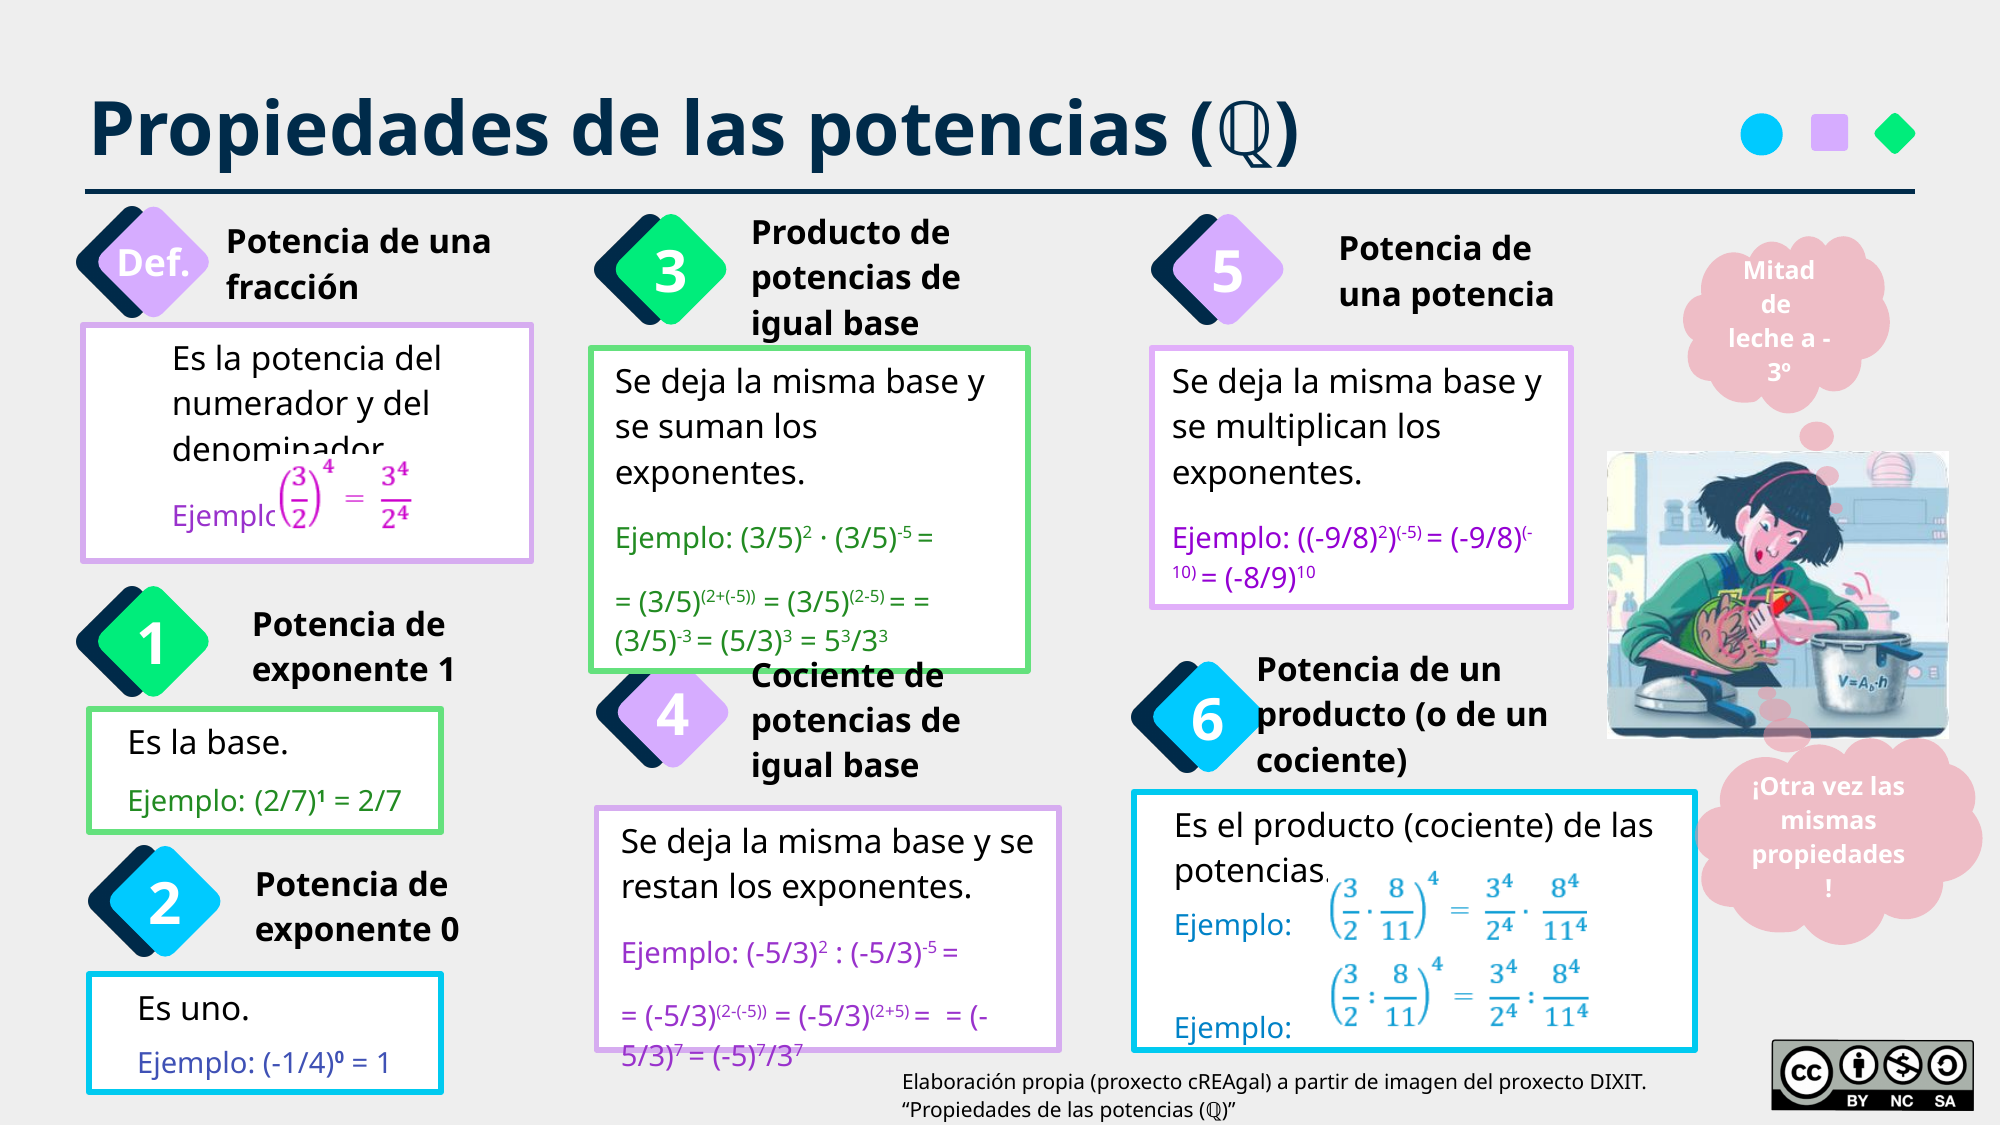

# Propiedades de las potencias (ℚ)
Producto de potencias de igual base
Def.
Potencia de una fracción
3
5
Potencia de una potencia
Mitad de leche a -3º
Es la potencia del numerador y del denominador.
Ejemplo:
Se deja la misma base y se suman los exponentes.
Ejemplo: (3/5)2 · (3/5)-5 =
= (3/5)(2+(-5)) = (3/5)(2-5) = = (3/5)-3 = (5/3)3 = 53/33
Se deja la misma base y se multiplican los exponentes.
Ejemplo: ((-9/8)2)(-5) = (-9/8)(-10) = (-8/9)10
1
Potencia de exponente 1
Potencia de un producto (o de un cociente)
Cociente de potencias de igual base
4
6
Es la base.
Ejemplo: (2/7)1 = 2/7
¡Otra vez las mismas propiedades!
Es el producto (cociente) de las potencias.
Ejemplo:
Ejemplo:
Se deja la misma base y se restan los exponentes.
Ejemplo: (-5/3)2 : (-5/3)-5 =
= (-5/3)(2-(-5)) = (-5/3)(2+5) = = (-5/3)7 = (-5)7/37
Potencia de exponente 0
2
Es uno.
Ejemplo: (-1/4)0 = 1
Elaboración propia (proxecto cREAgal) a partir de imagen del proxecto DIXIT.
“Propiedades de las potencias (ℚ)”